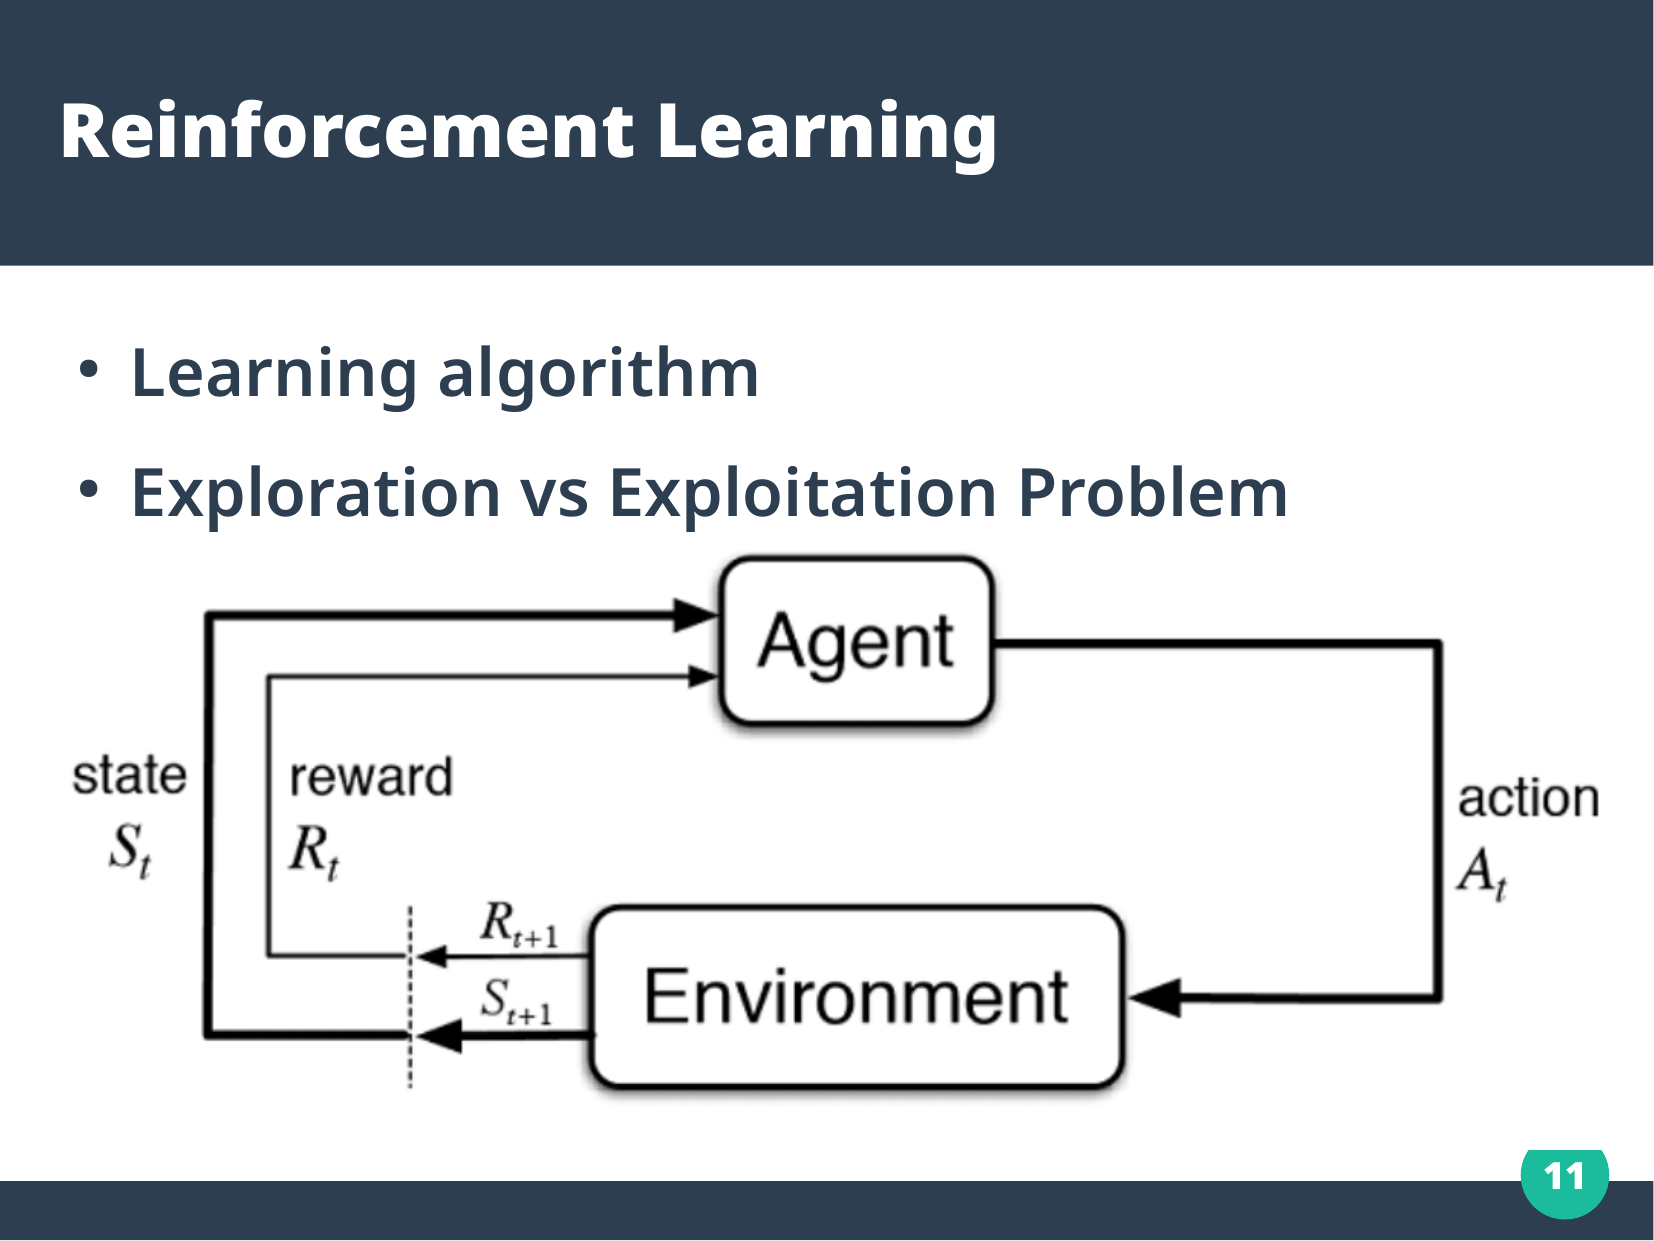

Reinforcement Learning
# Learning algorithm
Exploration vs Exploitation Problem
11